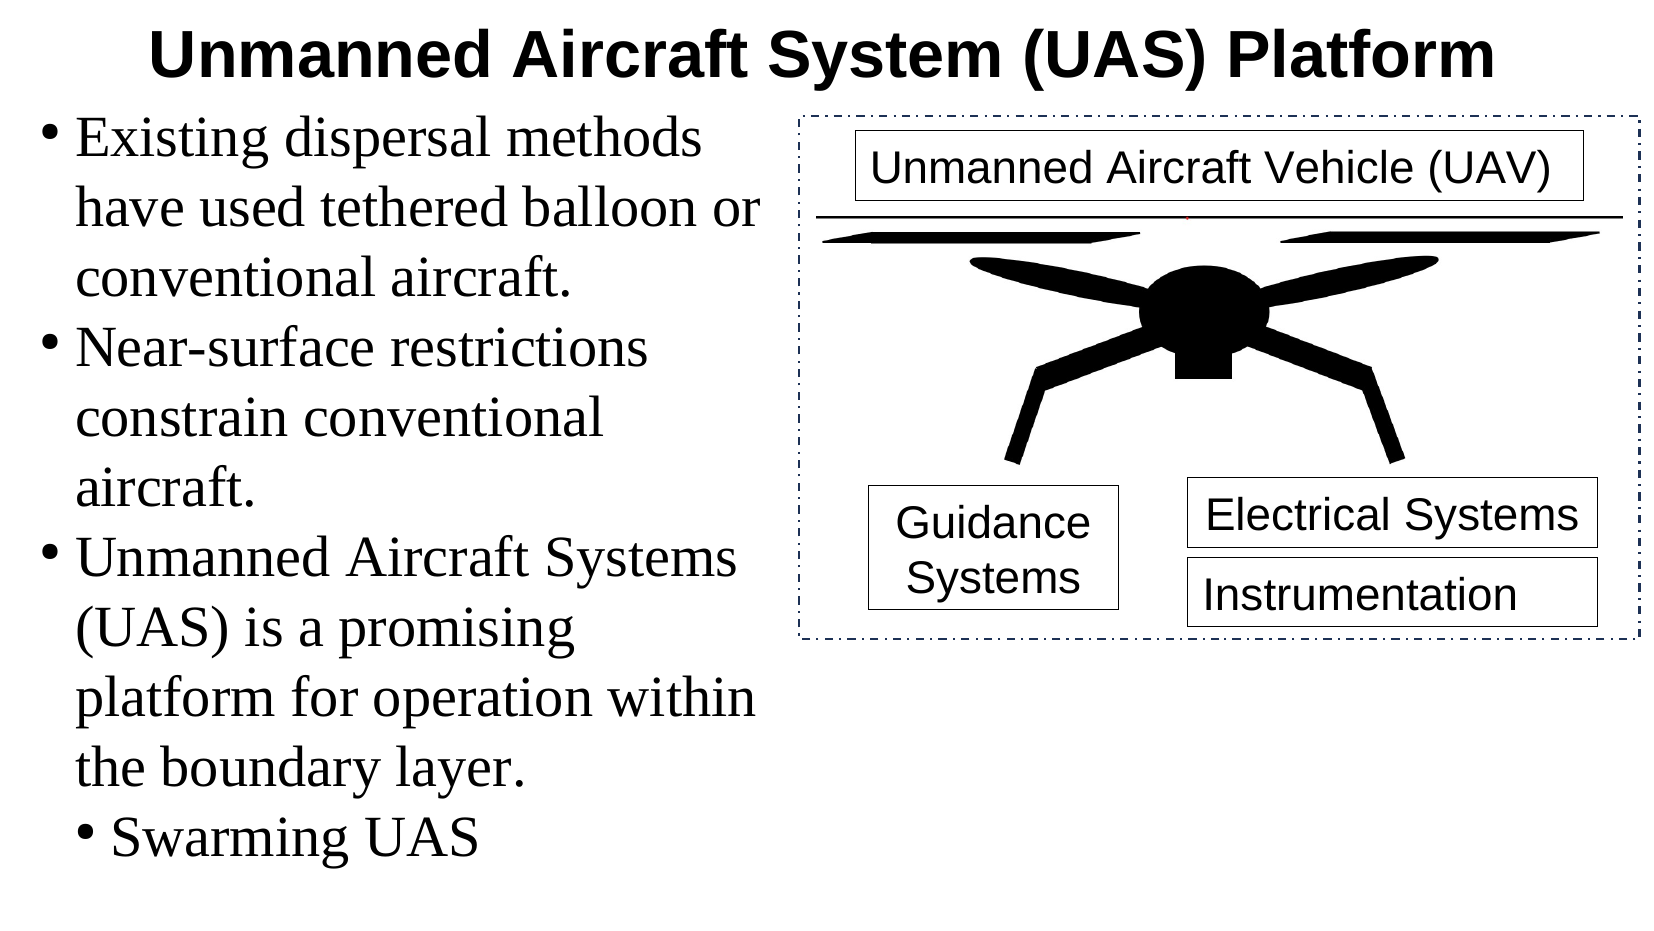

# Unmanned Aircraft System (UAS) Platform
Existing dispersal methods have used tethered balloon or conventional aircraft.
Near-surface restrictions constrain conventional aircraft.
Unmanned Aircraft Systems (UAS) is a promising platform for operation within the boundary layer.
Swarming UAS
Unmanned Aircraft Vehicle (UAV)
Electrical Systems
Guidance Systems
Instrumentation